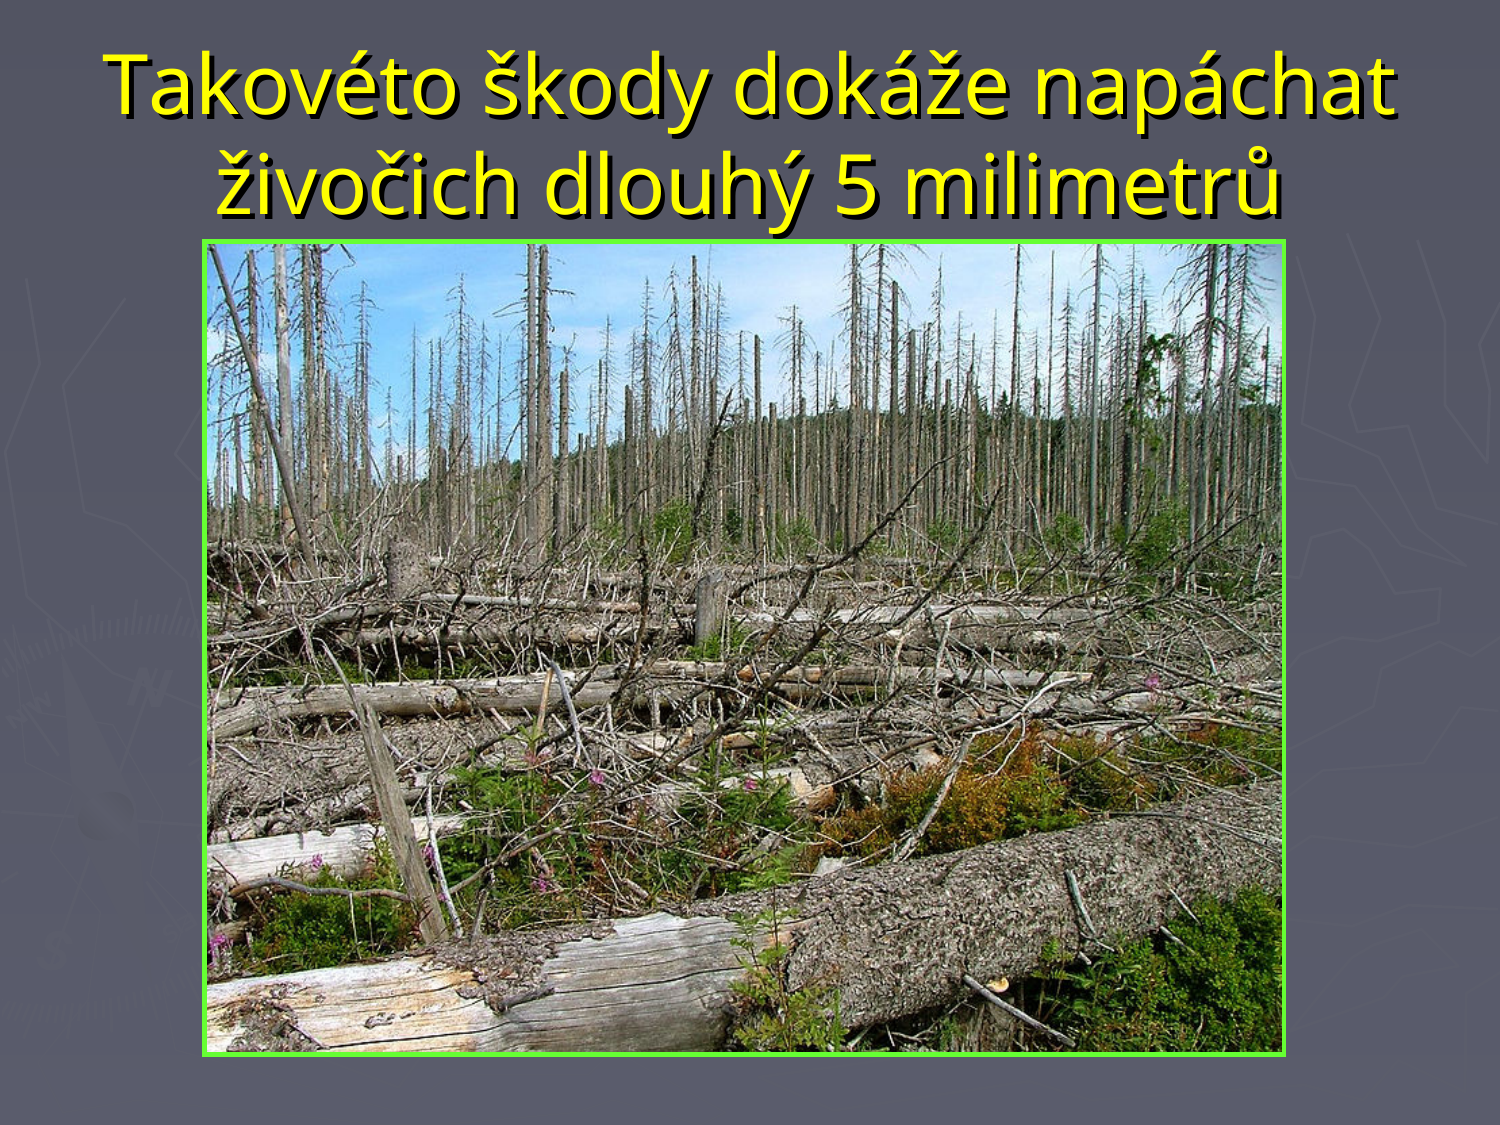

# Takovéto škody dokáže napáchat živočich dlouhý 5 milimetrů